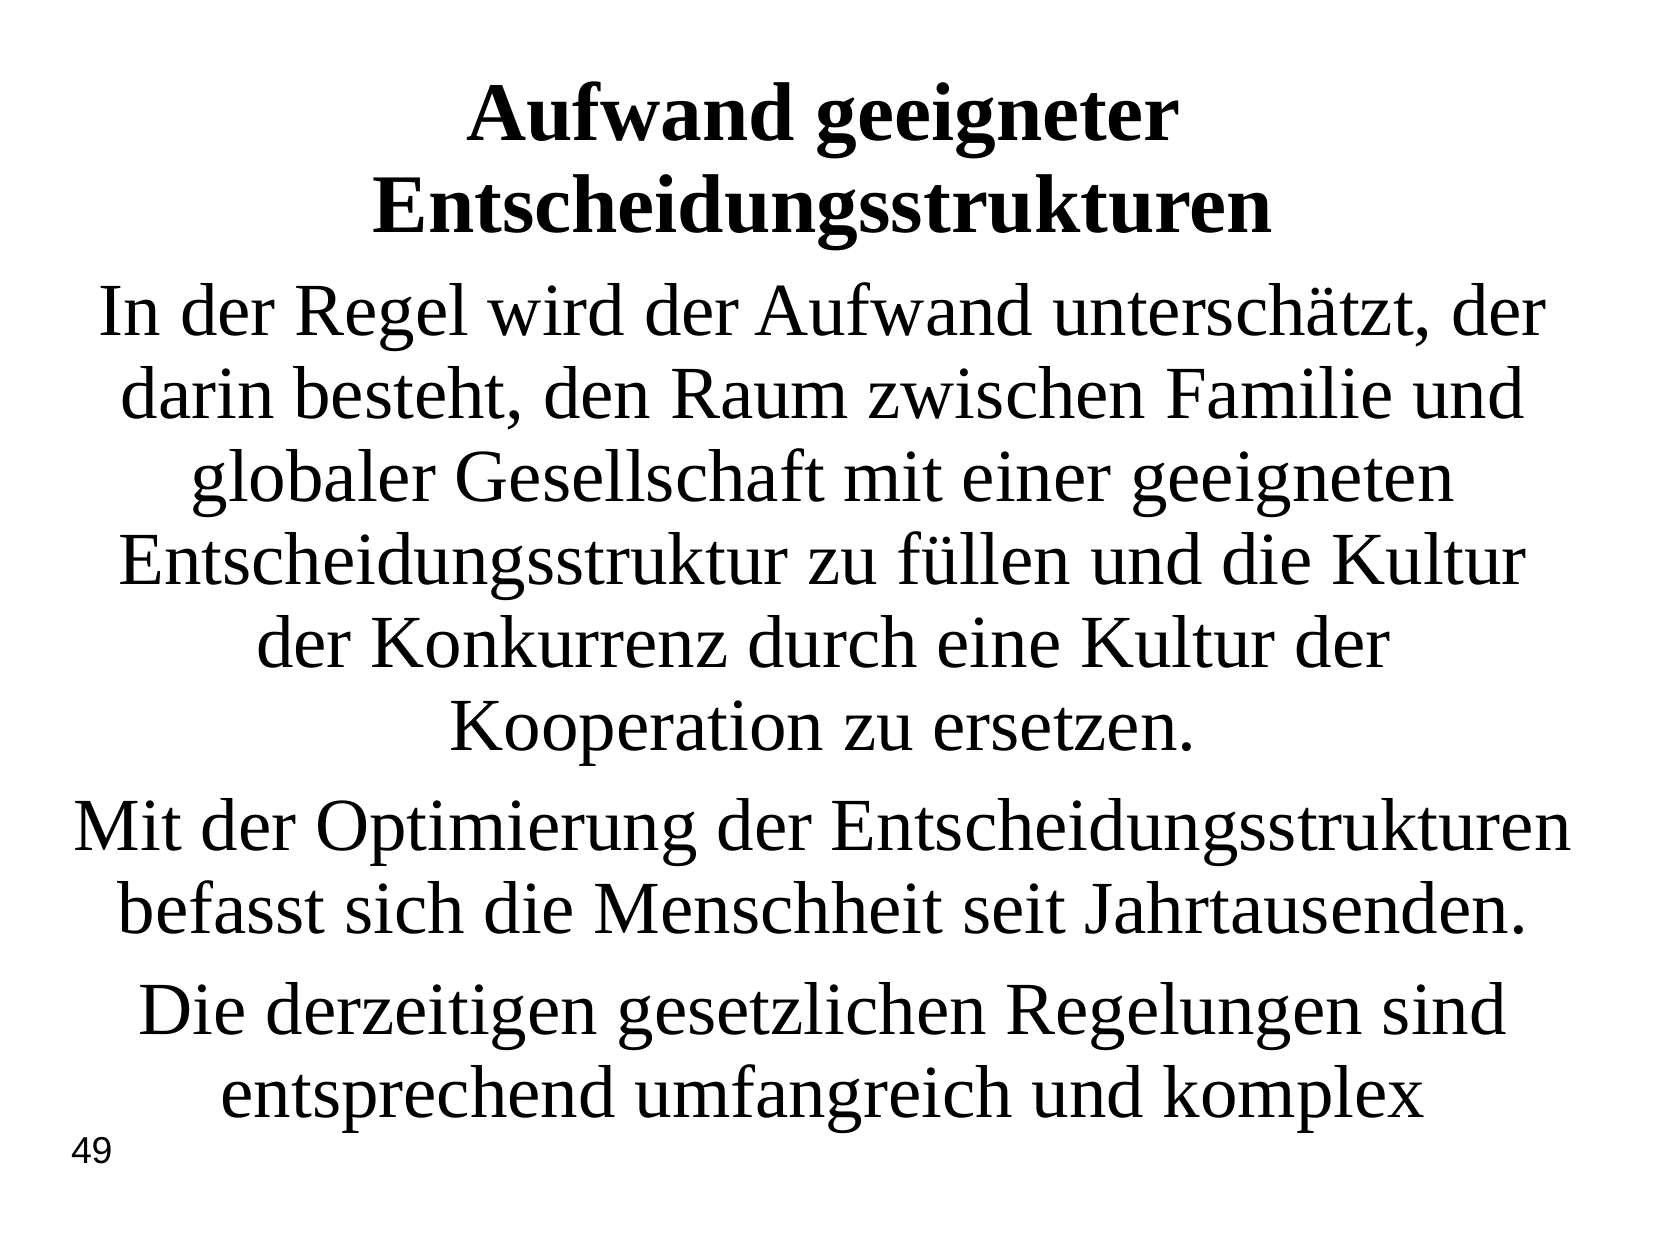

Aufwand geeigneter Entscheidungsstrukturen
In der Regel wird der Aufwand unterschätzt, der darin besteht, den Raum zwischen Familie und globaler Gesellschaft mit einer geeigneten Entscheidungsstruktur zu füllen und die Kultur der Konkurrenz durch eine Kultur der Kooperation zu ersetzen.
Mit der Optimierung der Entscheidungsstrukturen befasst sich die Menschheit seit Jahrtausenden.
Die derzeitigen gesetzlichen Regelungen sind entsprechend umfangreich und komplex